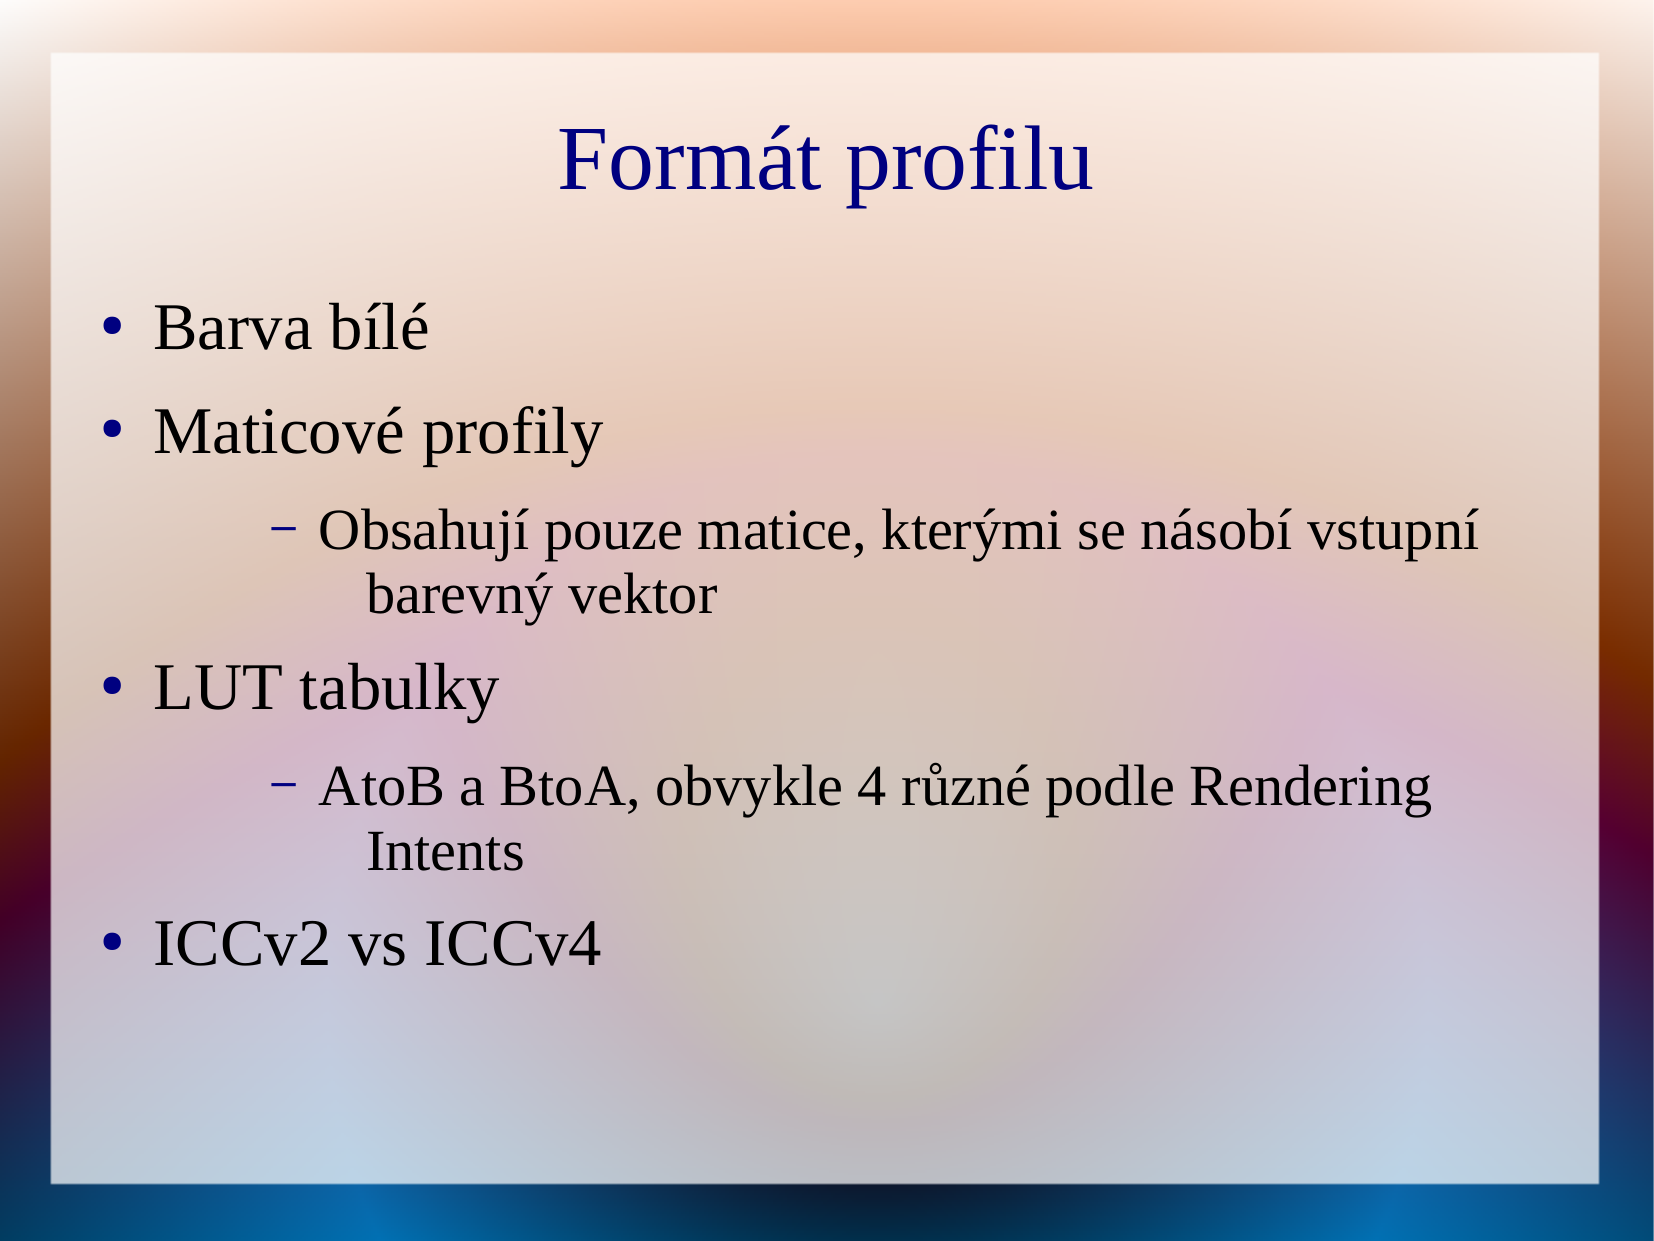

# Formát profilu
Barva bílé
Maticové profily
Obsahují pouze matice, kterými se násobí vstupní barevný vektor
LUT tabulky
AtoB a BtoA, obvykle 4 různé podle Rendering Intents
ICCv2 vs ICCv4